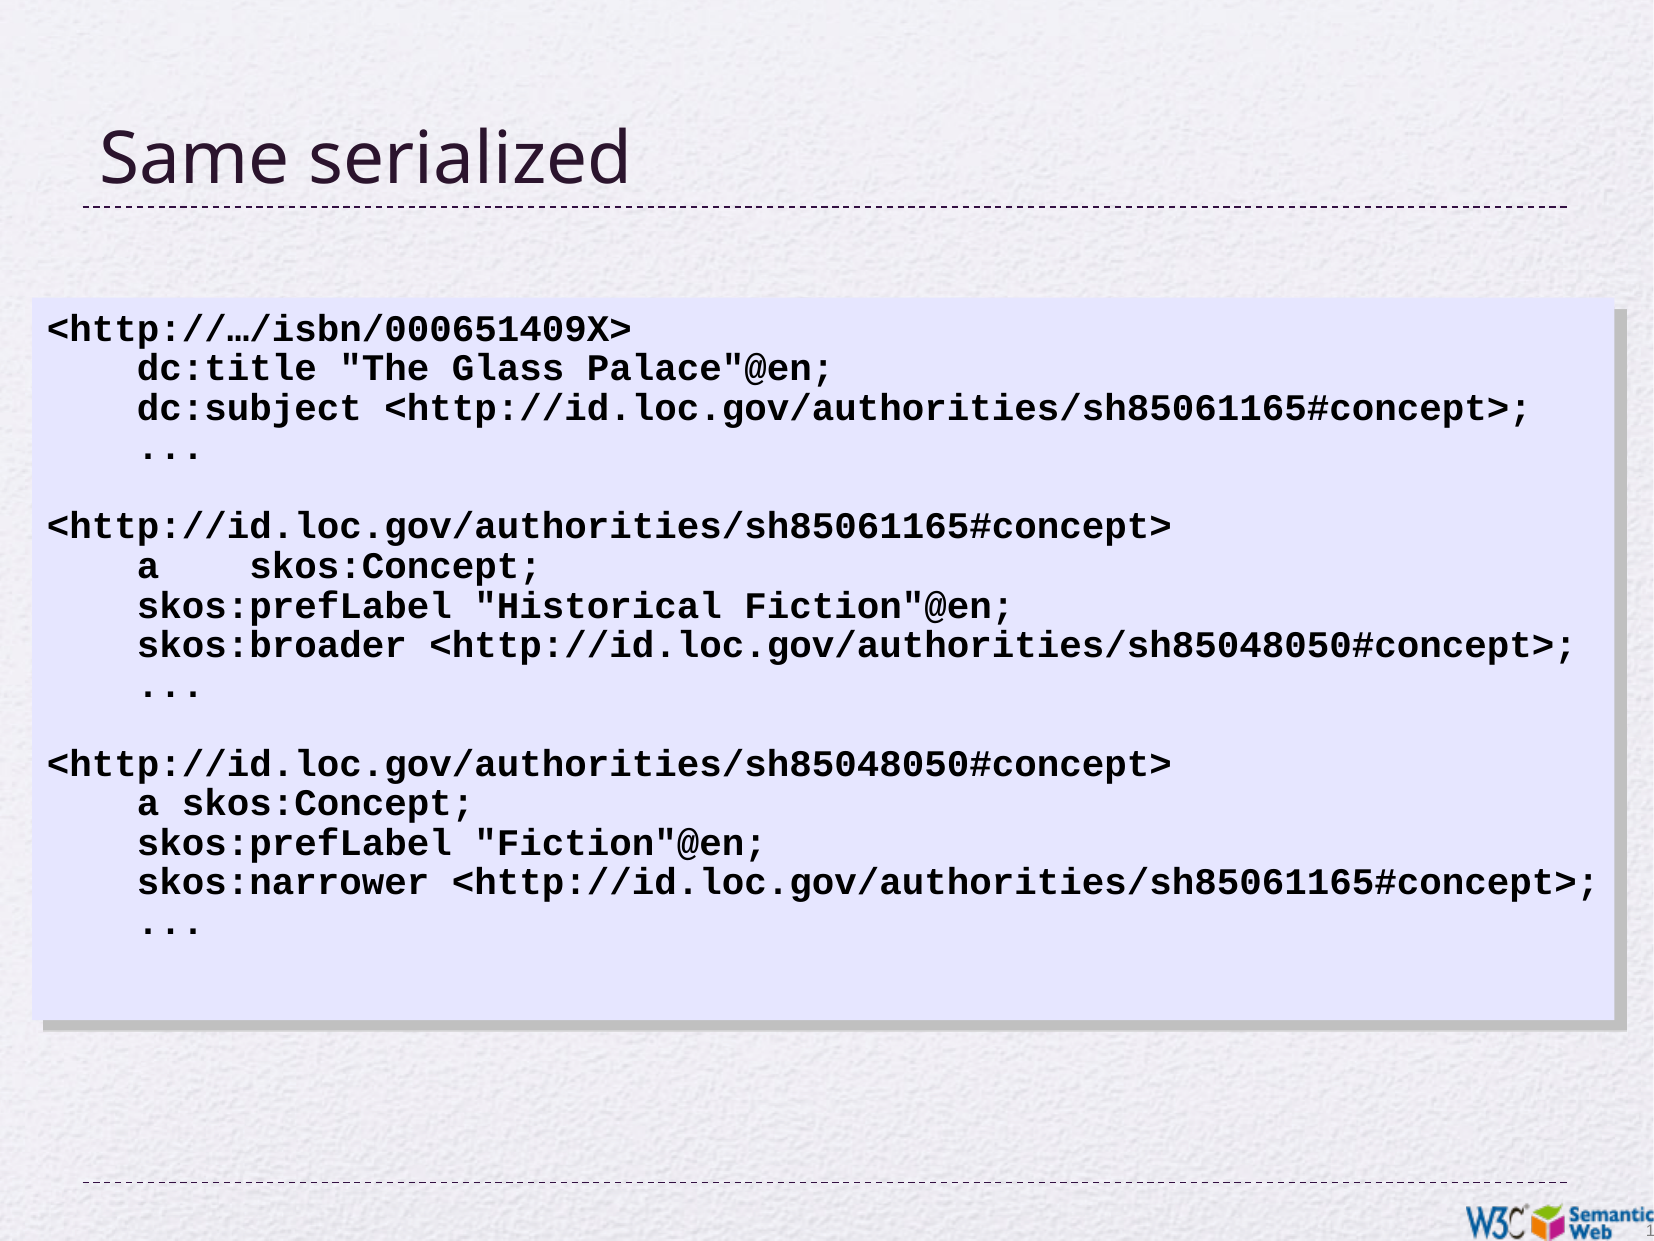

# Same serialized
<http://…/isbn/000651409X>
 dc:title "The Glass Palace"@en;
 dc:subject <http://id.loc.gov/authorities/sh85061165#concept>;
 ...
<http://id.loc.gov/authorities/sh85061165#concept>
 a skos:Concept;
 skos:prefLabel "Historical Fiction"@en;
 skos:broader <http://id.loc.gov/authorities/sh85048050#concept>;
 ...
<http://id.loc.gov/authorities/sh85048050#concept>
 a skos:Concept;
 skos:prefLabel "Fiction"@en;
 skos:narrower <http://id.loc.gov/authorities/sh85061165#concept>;
 ...